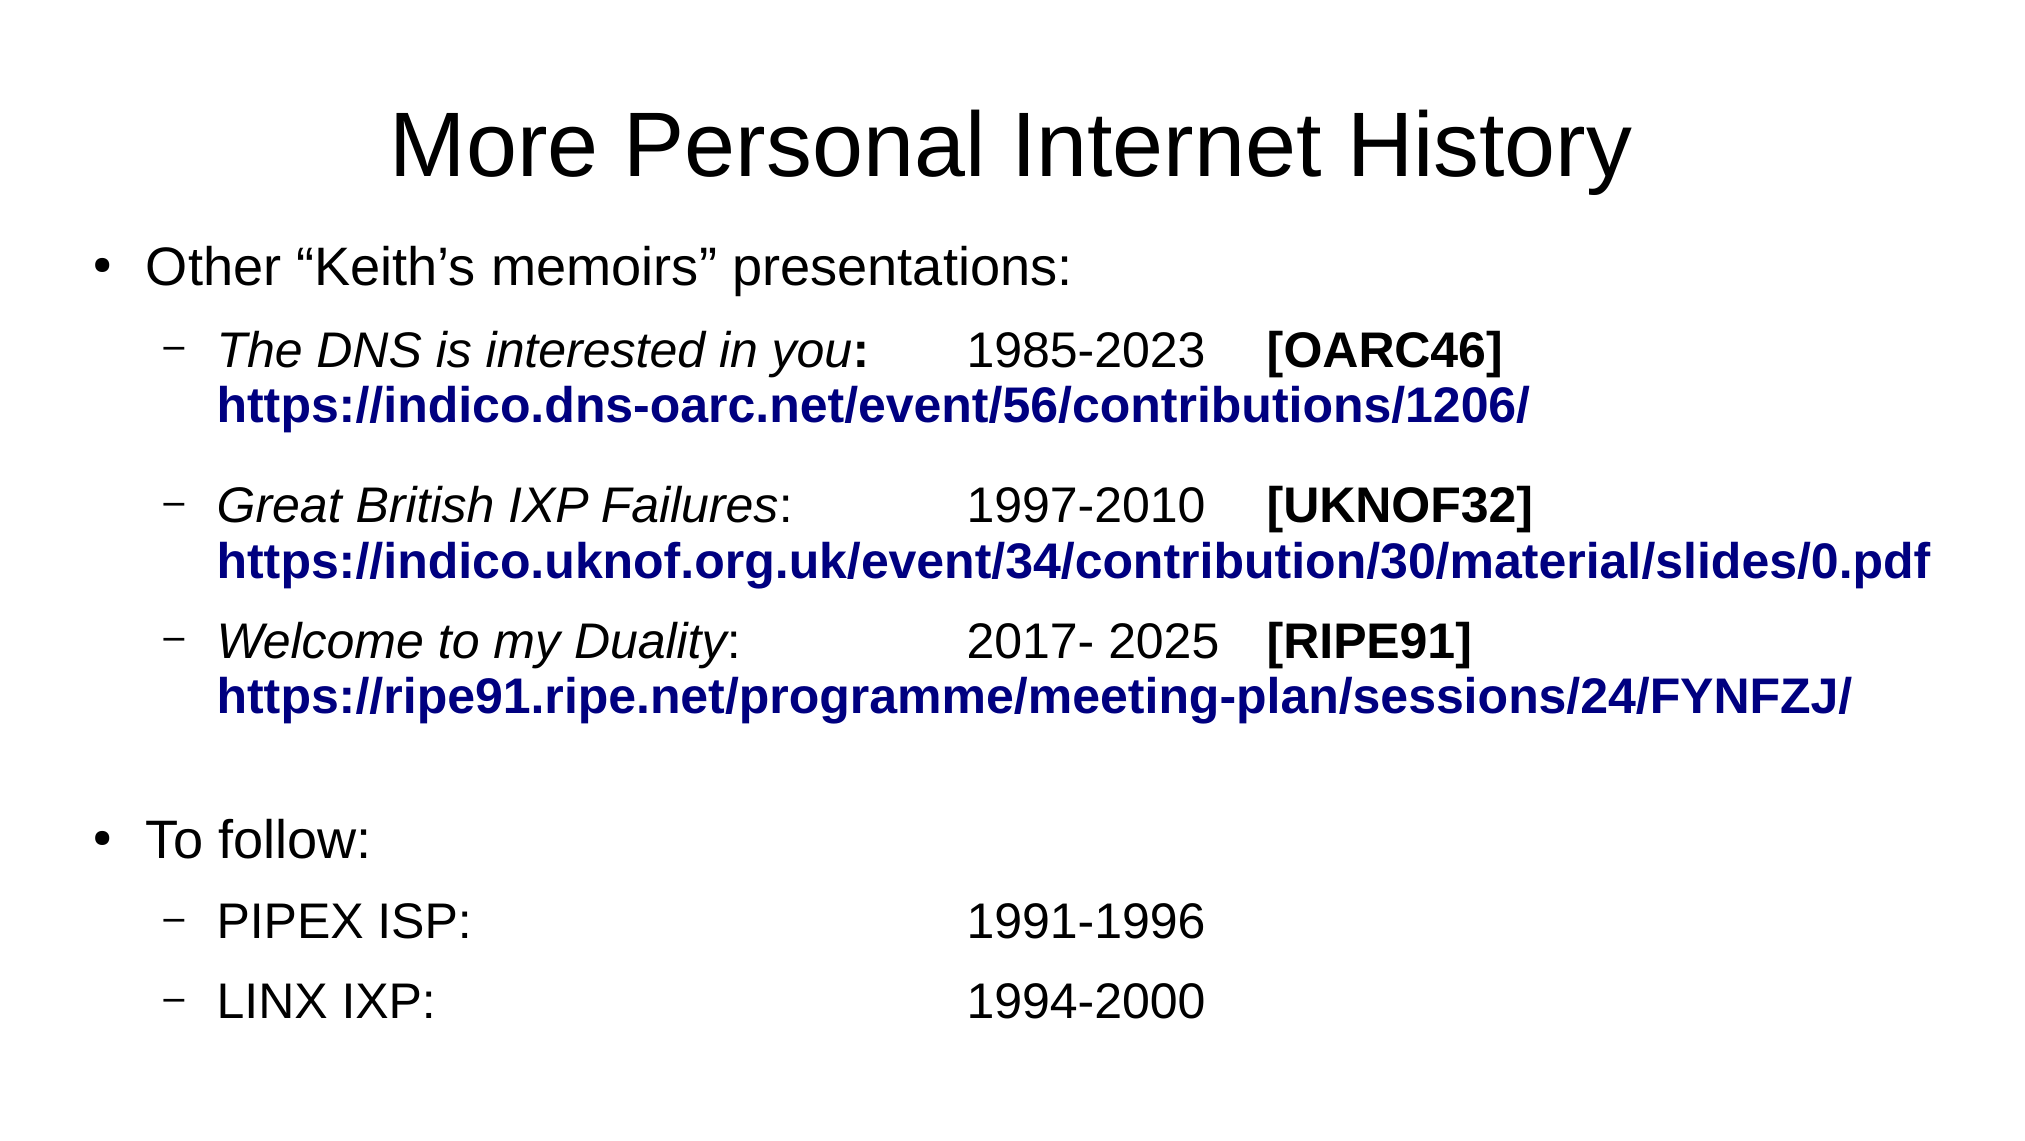

# More Personal Internet History
Other “Keith’s memoirs” presentations:
The DNS is interested in you: 	1985-2023	[OARC46]
https://indico.dns-oarc.net/event/56/contributions/1206/
Great British IXP Failures: 		1997-2010	[UKNOF32]
https://indico.uknof.org.uk/event/34/contribution/30/material/slides/0.pdf
Welcome to my Duality: 		2017- 2025	[RIPE91]
https://ripe91.ripe.net/programme/meeting-plan/sessions/24/FYNFZJ/
To follow:
PIPEX ISP: 				1991-1996
LINX IXP:				1994-2000